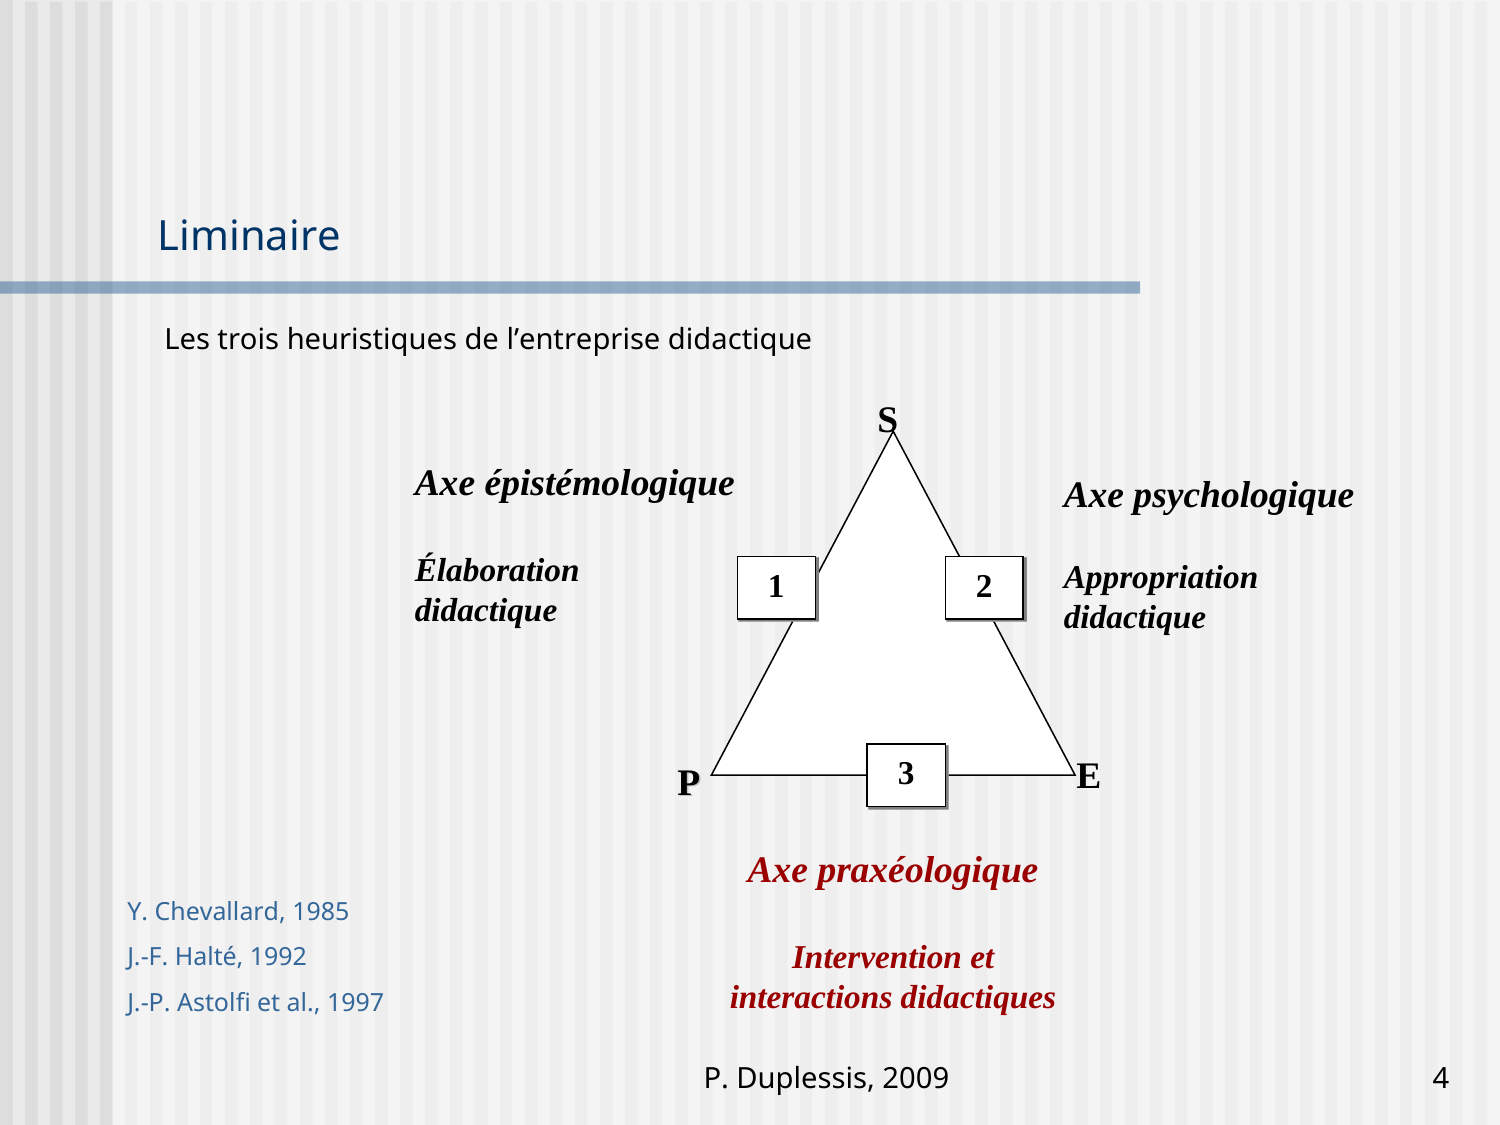

# Liminaire
Les trois heuristiques de l’entreprise didactique
S
Axe épistémologique
Élaboration
didactique
Axe psychologique
Appropriation didactique
1
2
3
 E
P
Axe praxéologique
Intervention et interactions didactiques
Y. Chevallard, 1985
J.-F. Halté, 1992
J.-P. Astolfi et al., 1997
P. Duplessis, 2009
4